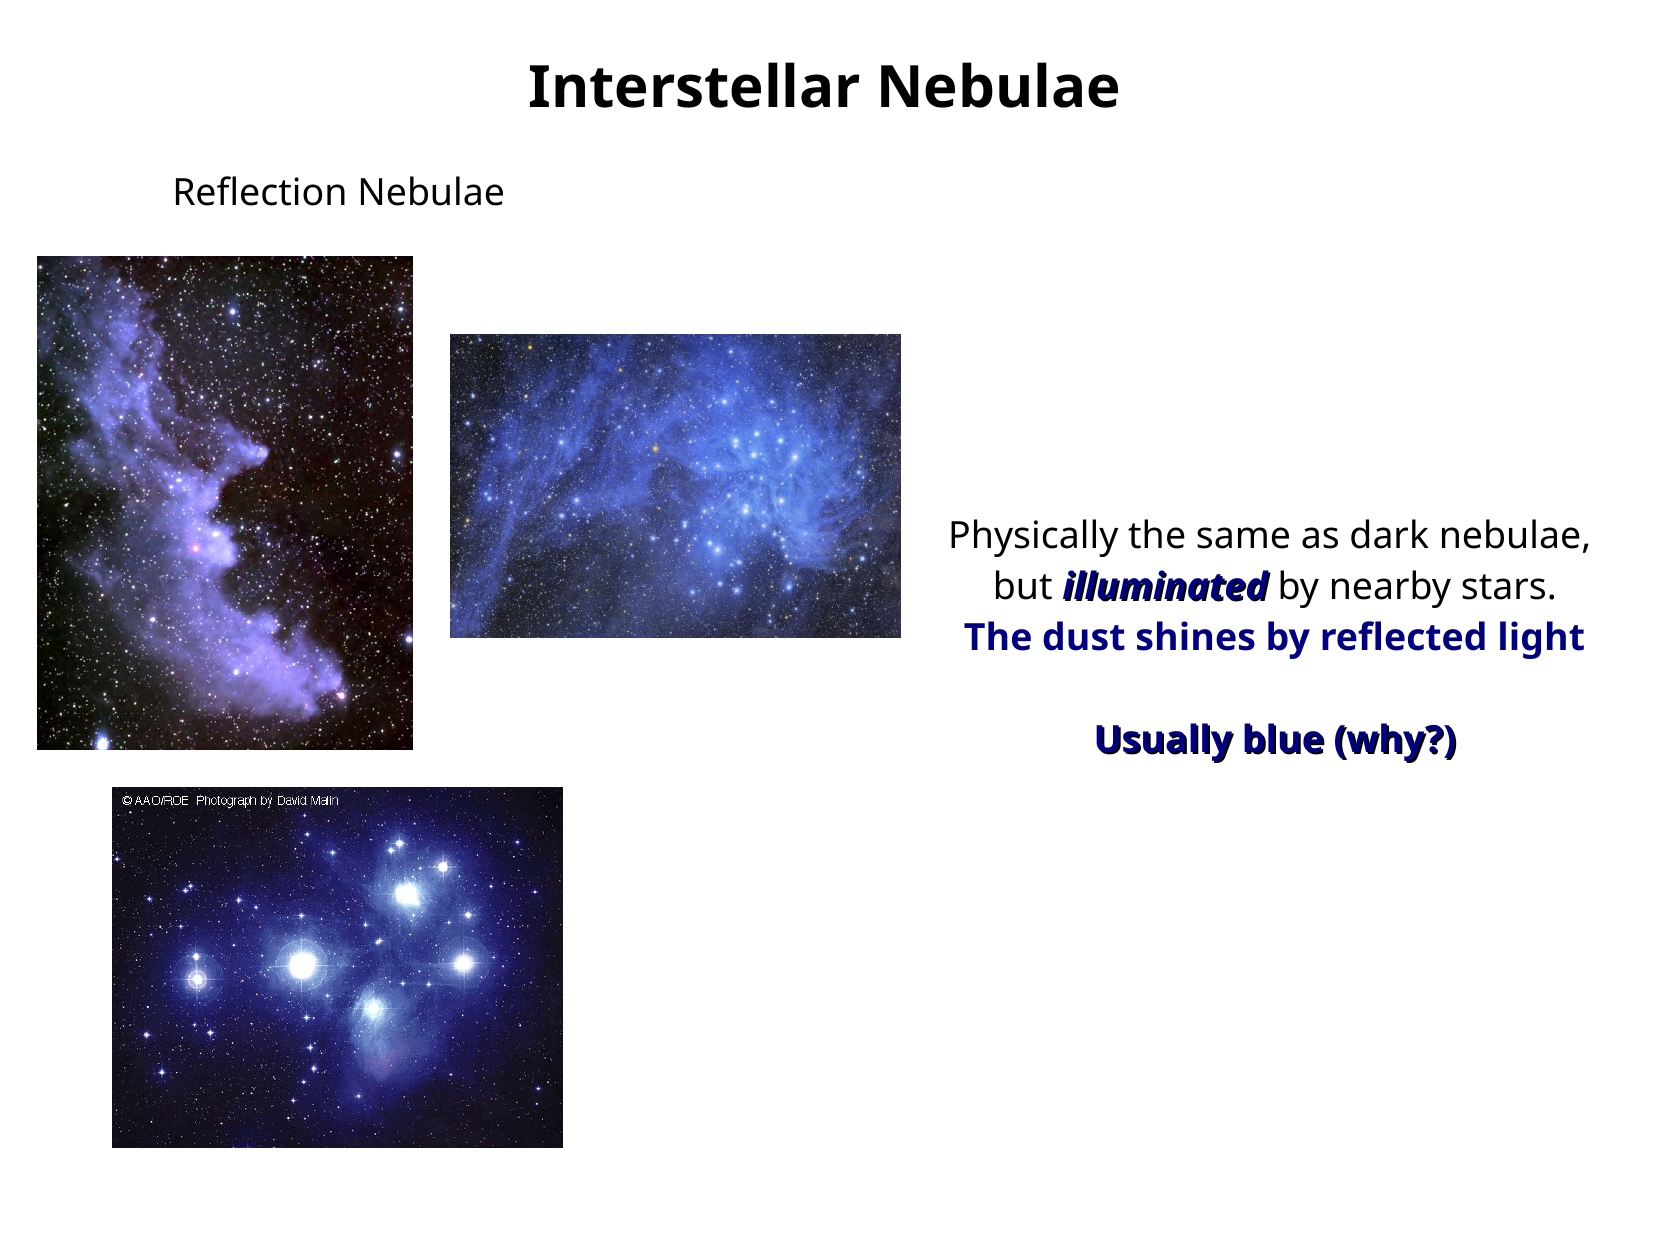

Interstellar Nebulae
Reflection Nebulae
Physically the same as dark nebulae,
but illuminated by nearby stars.
The dust shines by reflected light
Usually blue (why?)